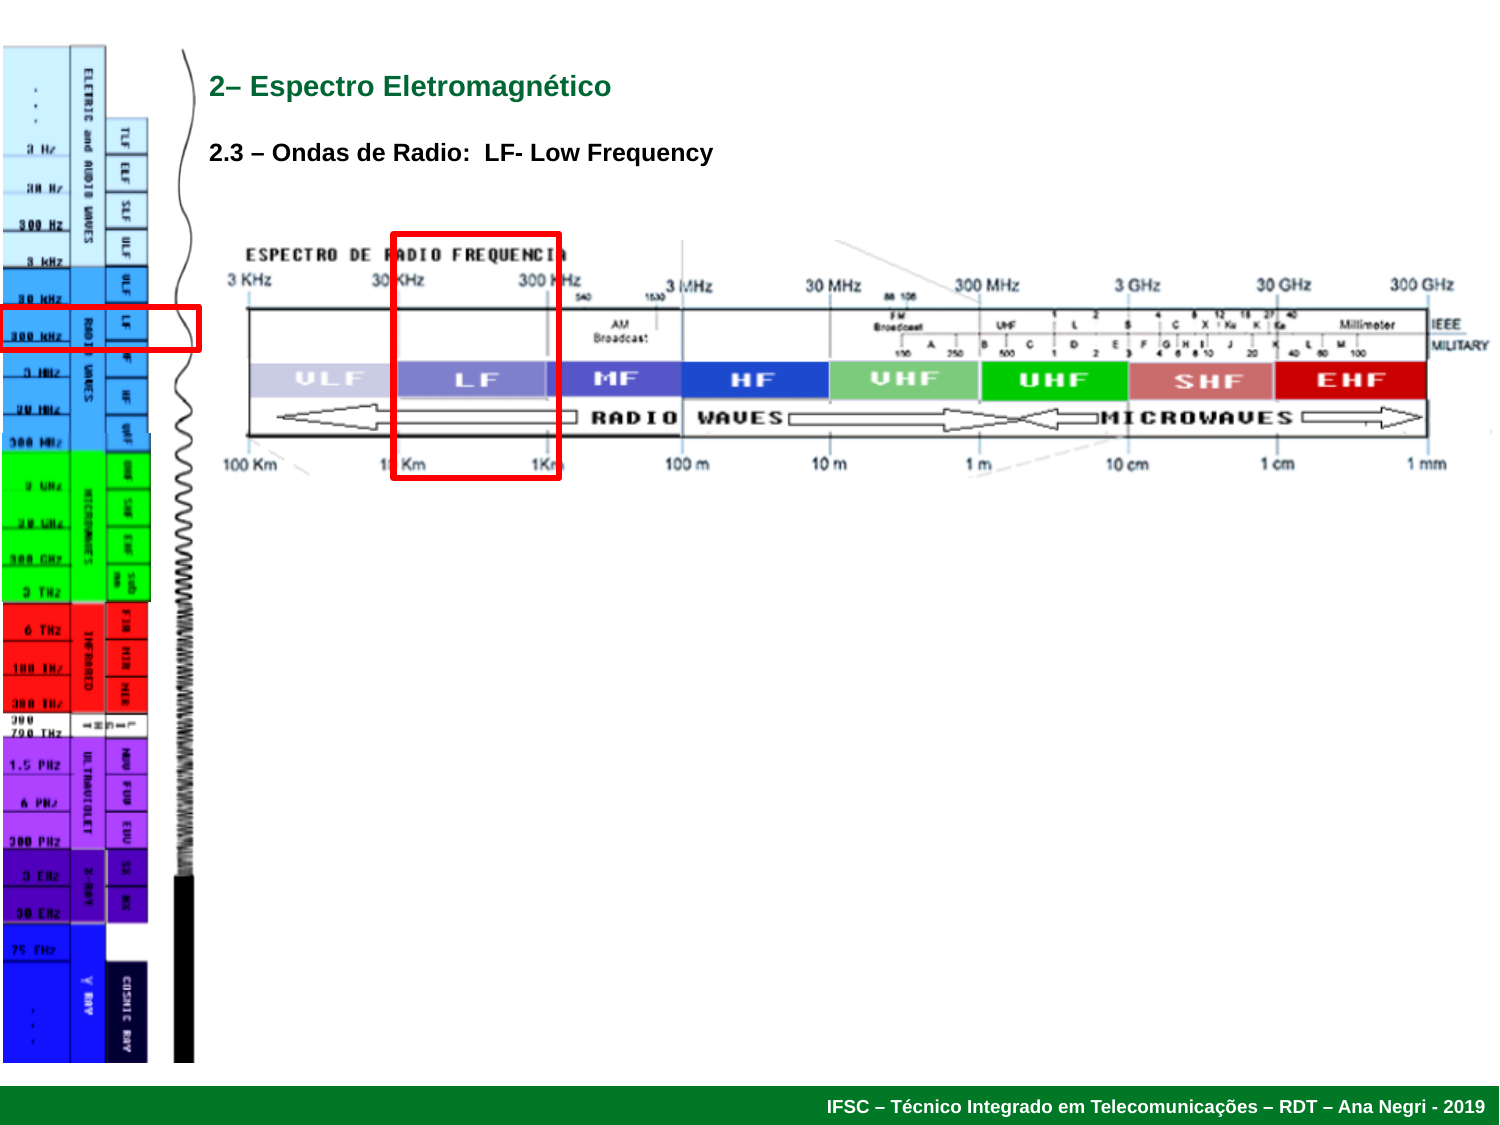

2– Espectro Eletromagnético
2.3 – Ondas de Radio: LF- Low Frequency
ção
IFSC – Técnico Integrado em Telecomunicações – RDT – Ana Negri - 2019